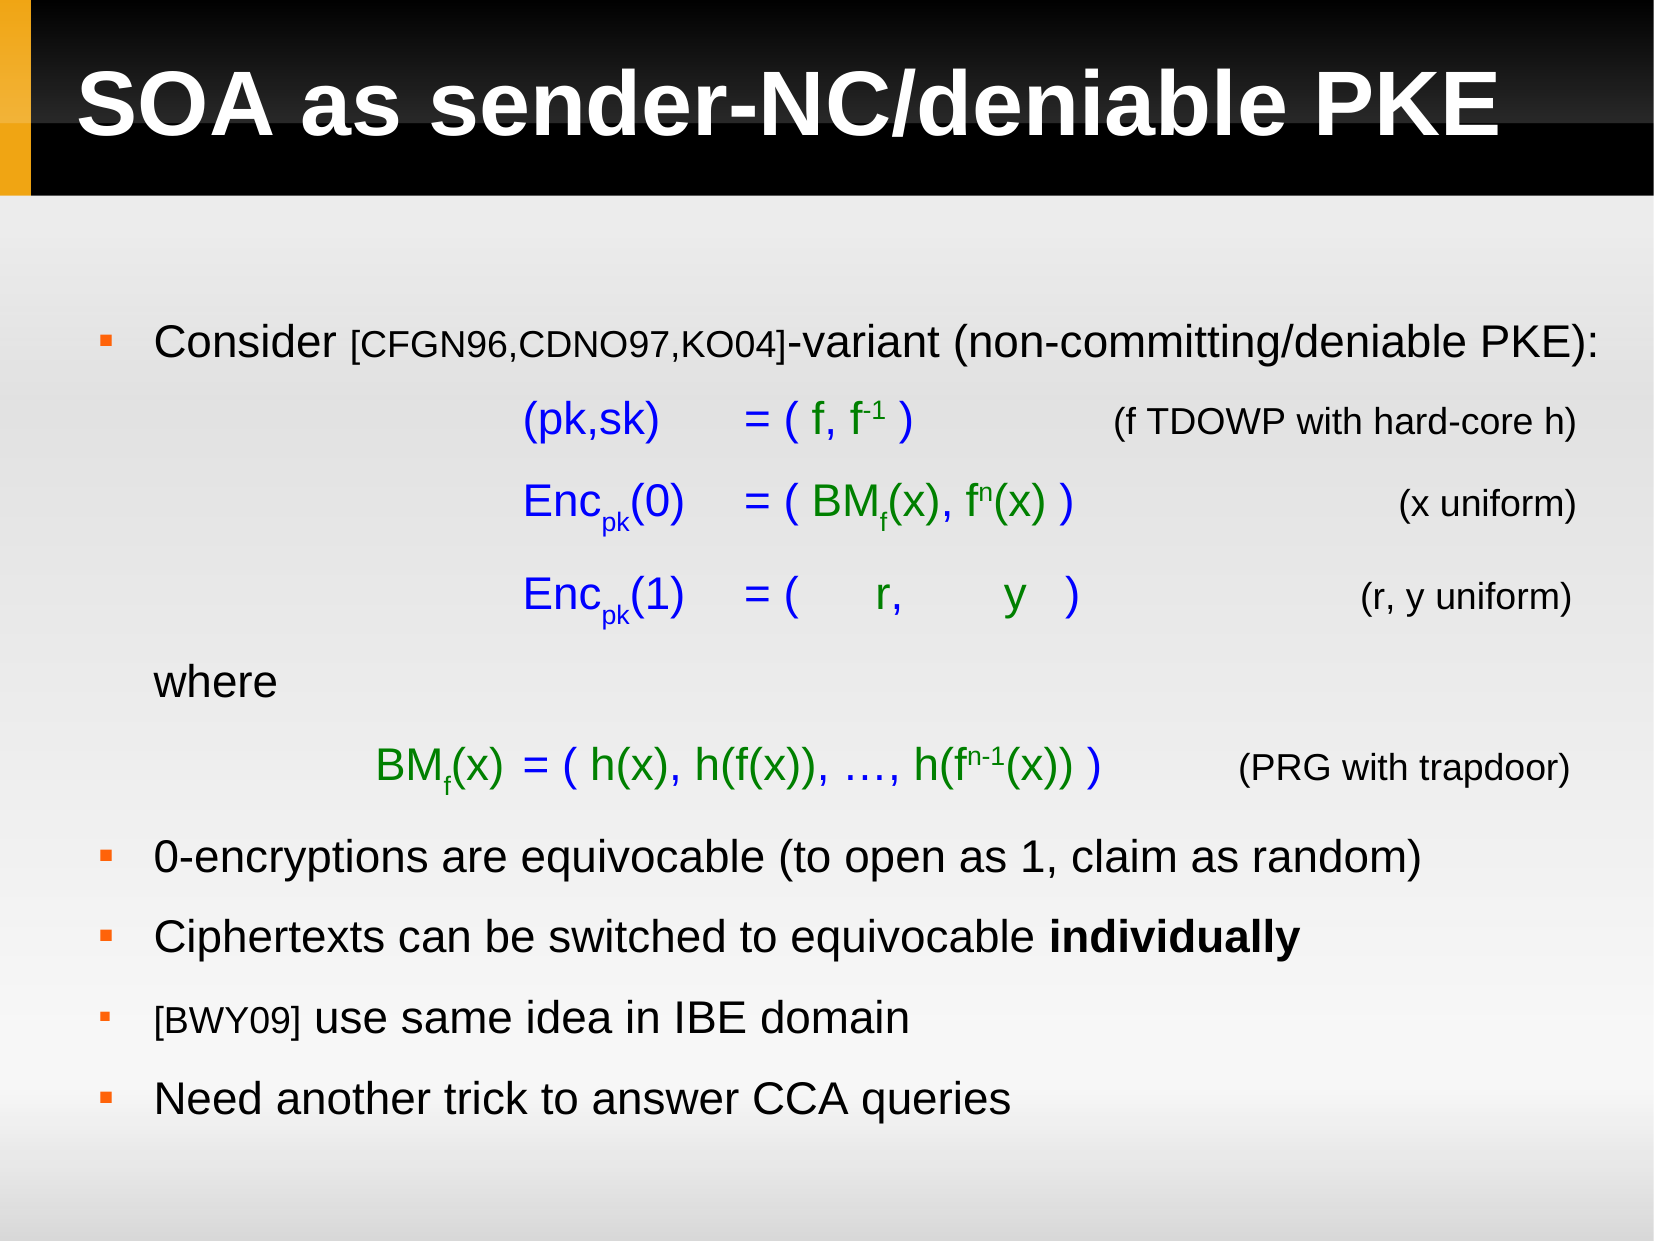

# SOA as sender-NC/deniable PKE
Consider [CFGN96,CDNO97,KO04]-variant (non-committing/deniable PKE):
					(pk,sk)		= ( f, f-1 )			(f TDOWP with hard-core h)
					Encpk(0)	= ( BMf(x),	fn(x) )				 (x uniform)
					Encpk(1)	= ( r,	 y )				 (r, y uniform)
where
			BMf(x)	= ( h(x), h(f(x)), …, h(fn-1(x)) )		 (PRG with trapdoor)
0-encryptions are equivocable (to open as 1, claim as random)
Ciphertexts can be switched to equivocable individually
[BWY09] use same idea in IBE domain
Need another trick to answer CCA queries